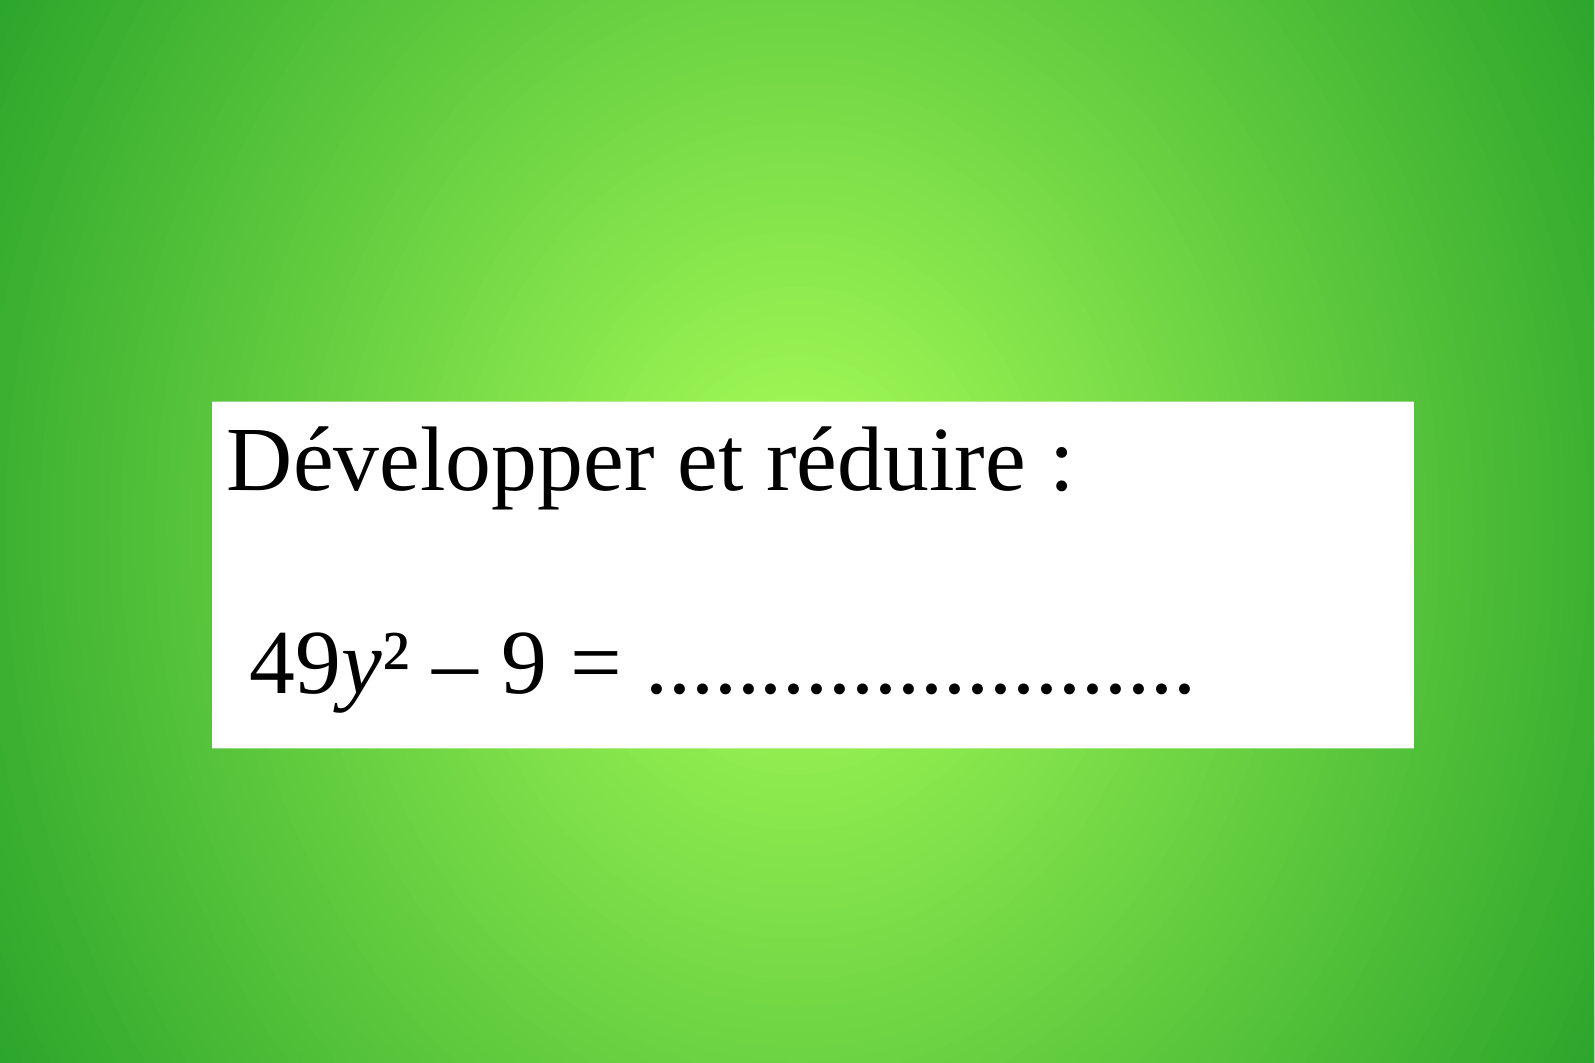

Développer et réduire :
 49y² – 9 = ........................